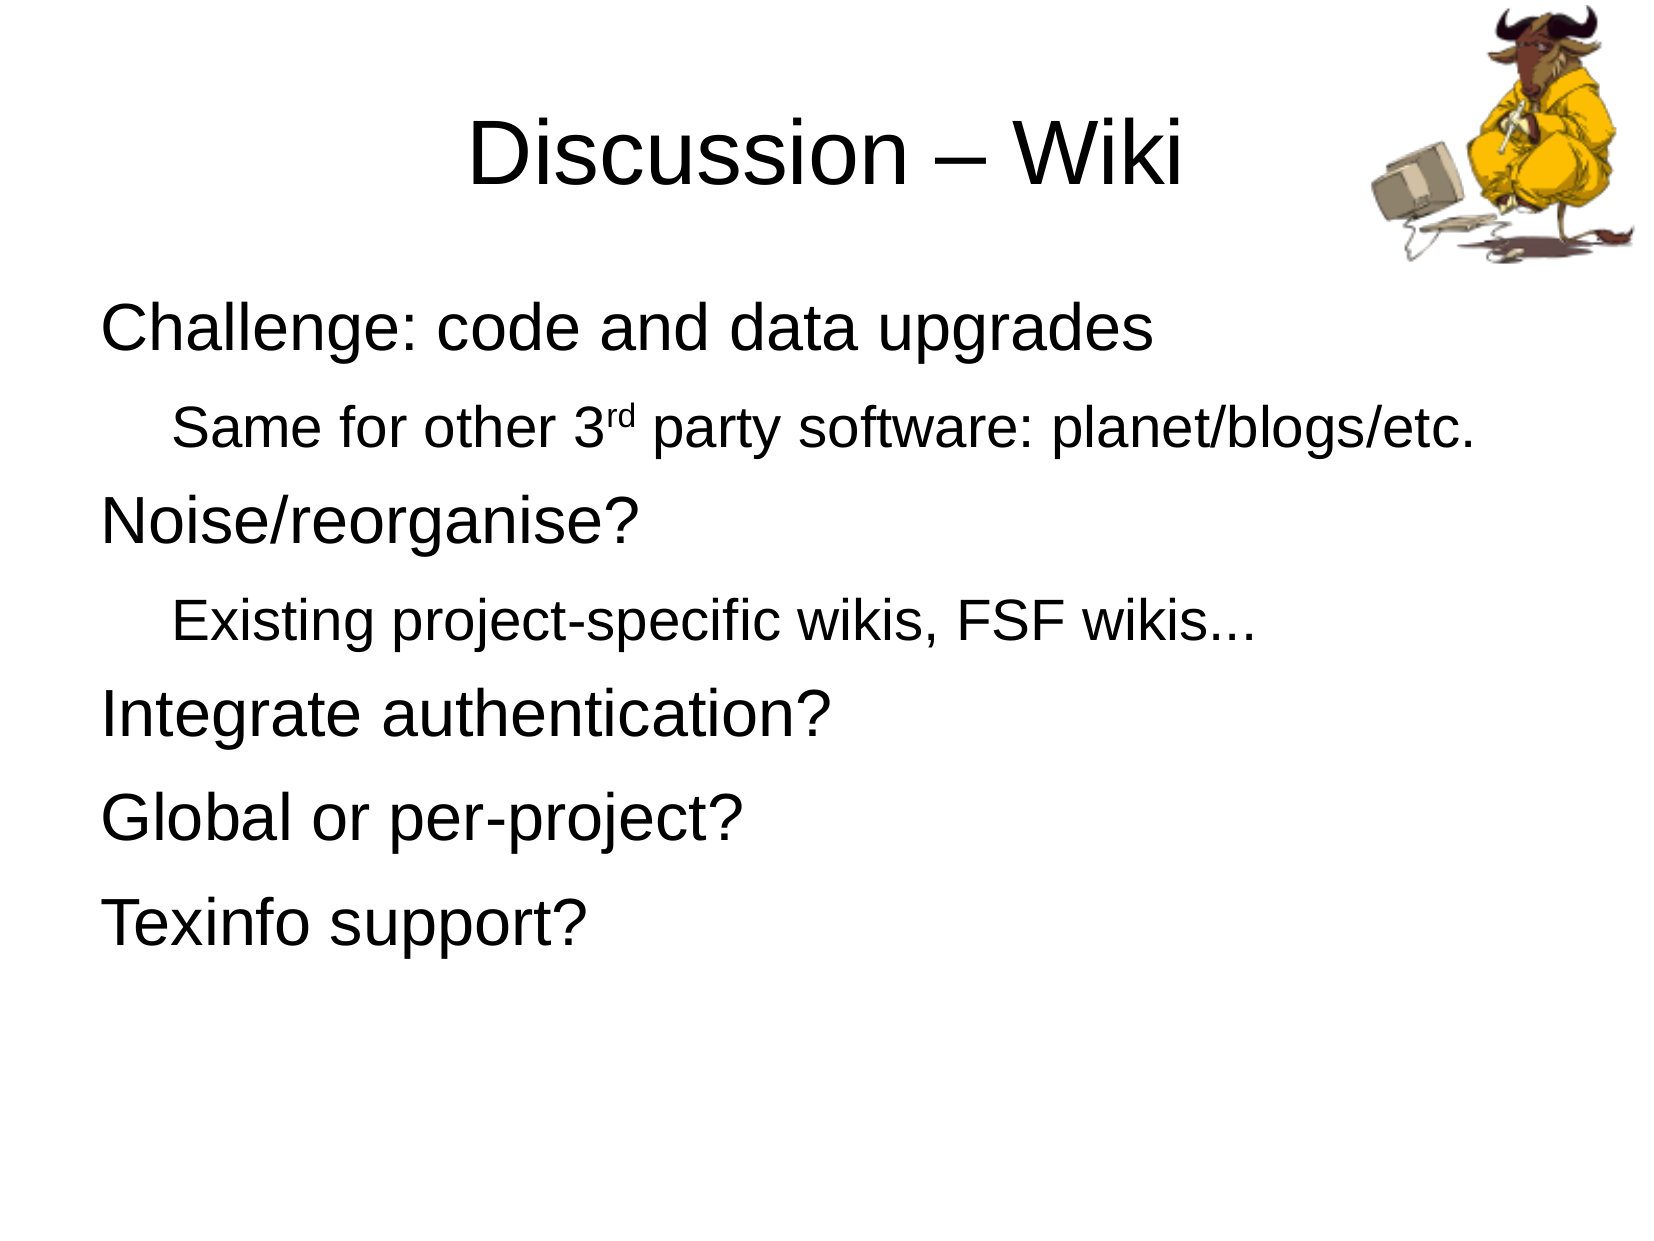

# Discussion – Wiki
Challenge: code and data upgrades
Same for other 3rd party software: planet/blogs/etc.
Noise/reorganise?
Existing project-specific wikis, FSF wikis...
Integrate authentication?
Global or per-project?
Texinfo support?